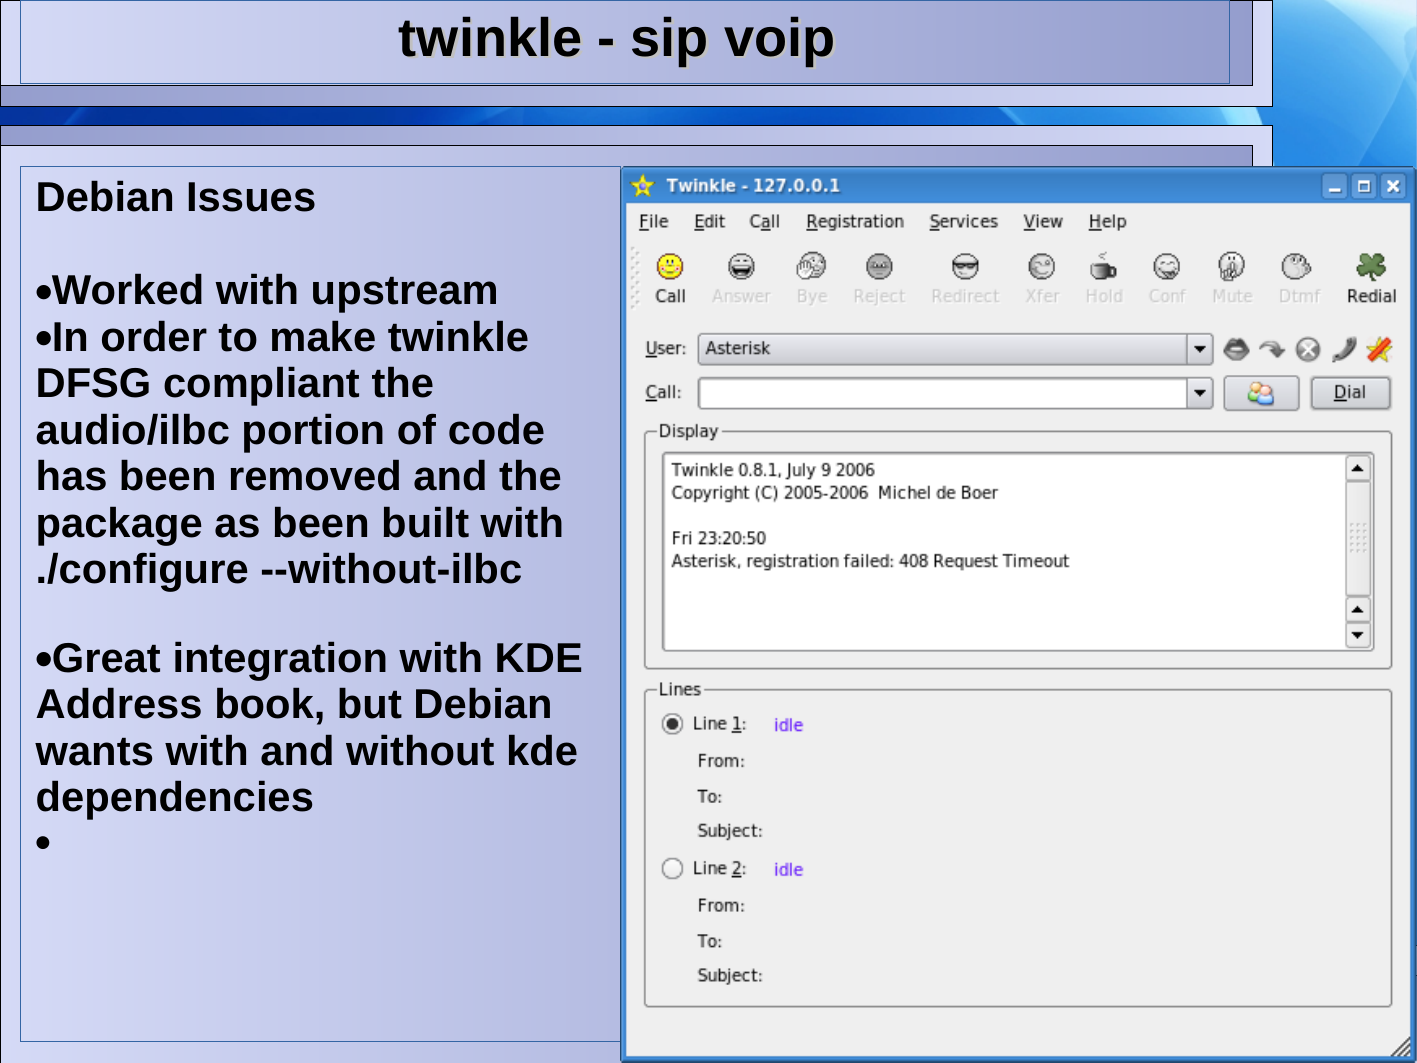

twinkle - sip voip
Debian Issues
Worked with upstream
In order to make twinkle DFSG compliant the audio/ilbc portion of code has been removed and the package as been built with
./configure --without-ilbc
Great integration with KDE Address book, but Debian wants with and without kde dependencies